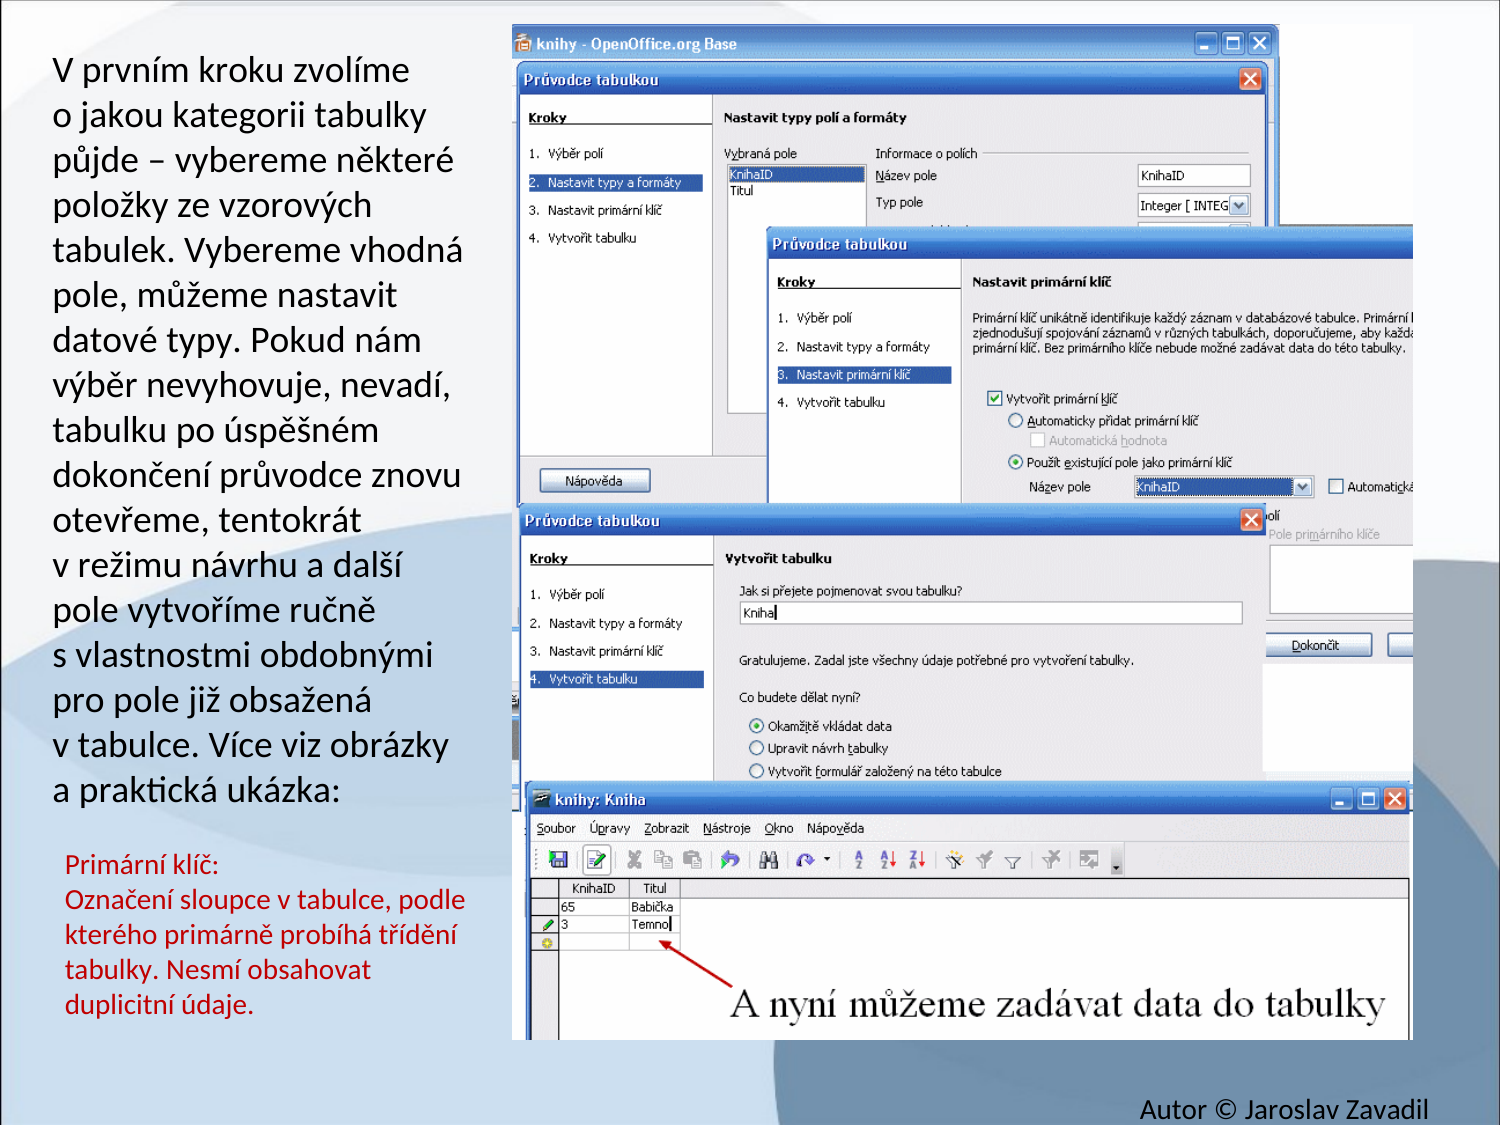

V prvním kroku zvolíme o jakou kategorii tabulky půjde – vybereme některé položky ze vzorových tabulek. Vybereme vhodná pole, můžeme nastavit datové typy. Pokud nám výběr nevyhovuje, nevadí, tabulku po úspěšném dokončení průvodce znovu otevřeme, tentokrát v režimu návrhu a další pole vytvoříme ručně s vlastnostmi obdobnými pro pole již obsažená v tabulce. Více viz obrázky a praktická ukázka:
Primární klíč:
Označení sloupce v tabulce, podle kterého primárně probíhá třídění tabulky. Nesmí obsahovat duplicitní údaje.
Autor © Jaroslav Zavadil